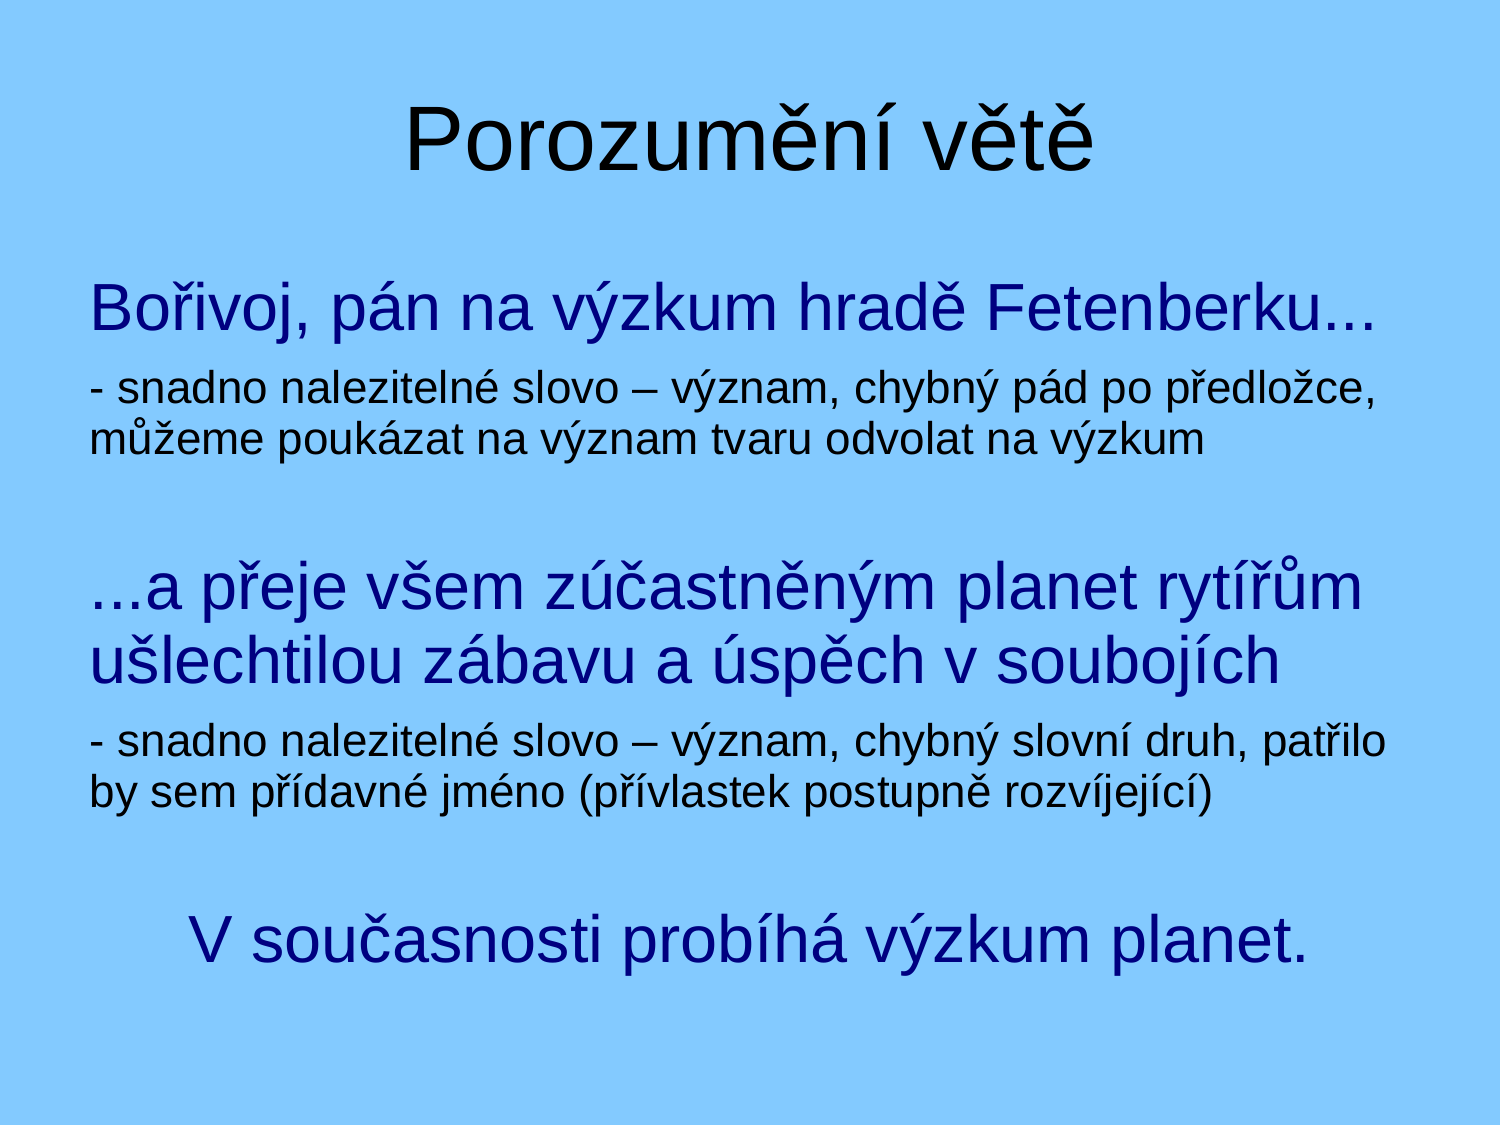

# Porozumění větě
Bořivoj, pán na výzkum hradě Fetenberku...
- snadno nalezitelné slovo – význam, chybný pád po předložce, můžeme poukázat na význam tvaru odvolat na výzkum
...a přeje všem zúčastněným planet rytířům ušlechtilou zábavu a úspěch v soubojích
- snadno nalezitelné slovo – význam, chybný slovní druh, patřilo by sem přídavné jméno (přívlastek postupně rozvíjející)
V současnosti probíhá výzkum planet.